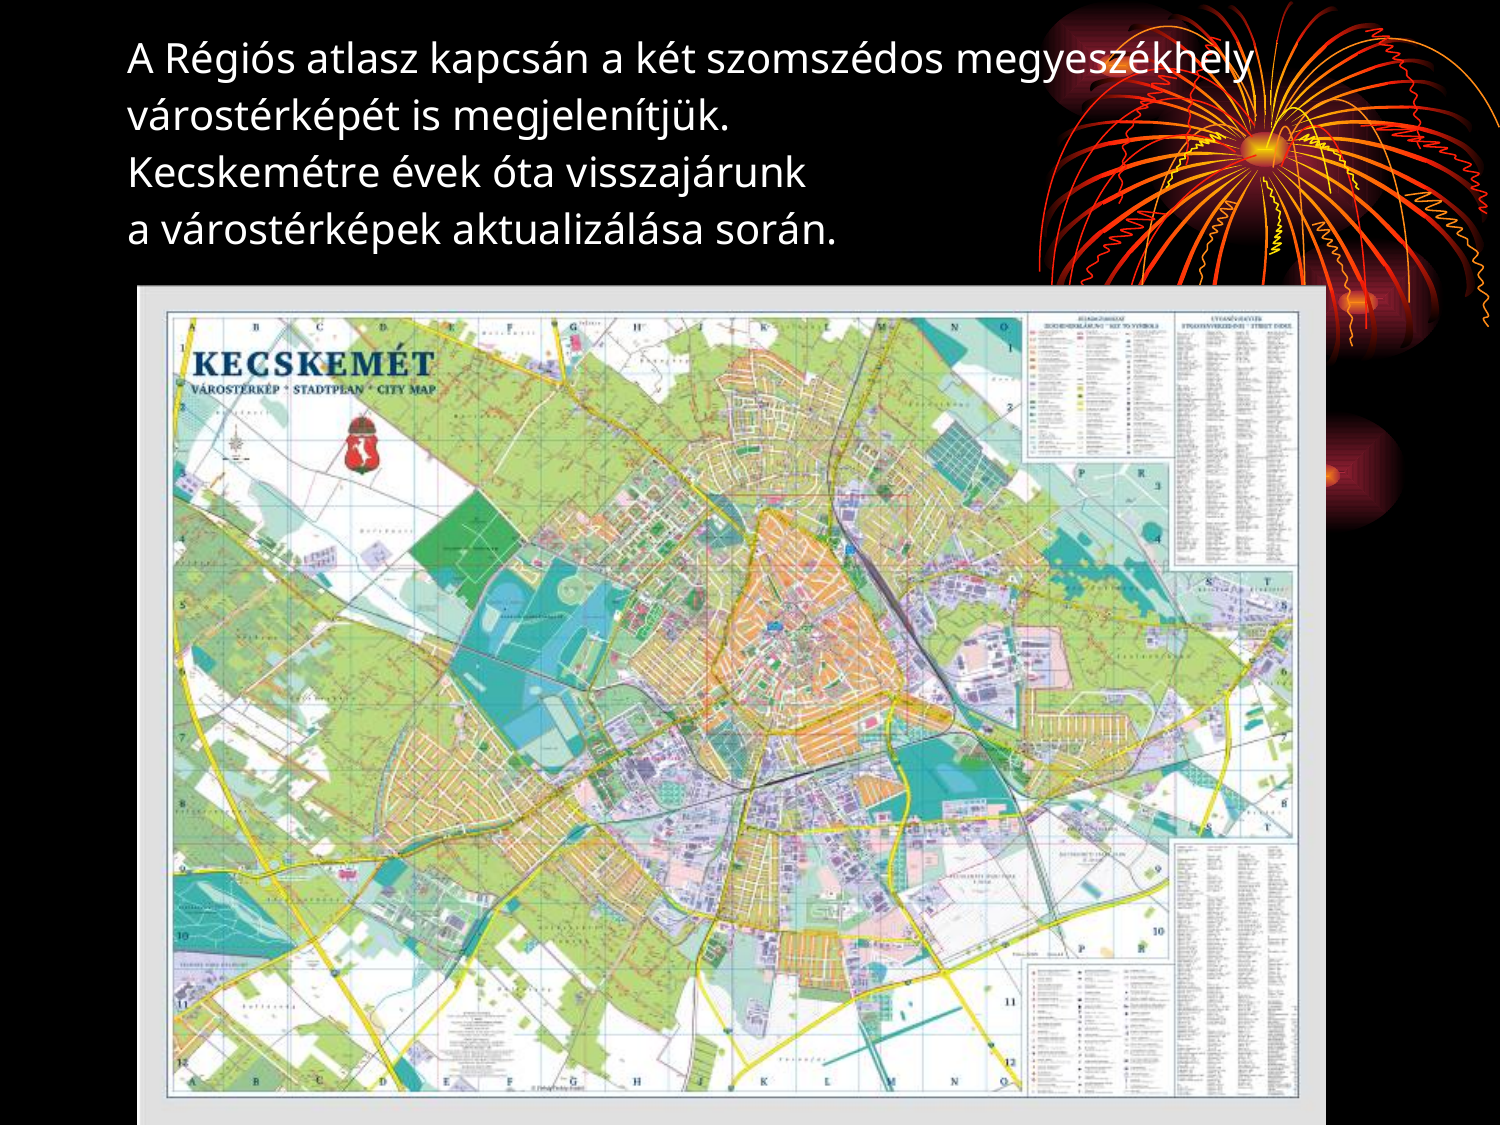

# A Régiós atlasz kapcsán a két szomszédos megyeszékhely várostérképét is megjelenítjük. Kecskemétre évek óta visszajárunk a várostérképek aktualizálása során.